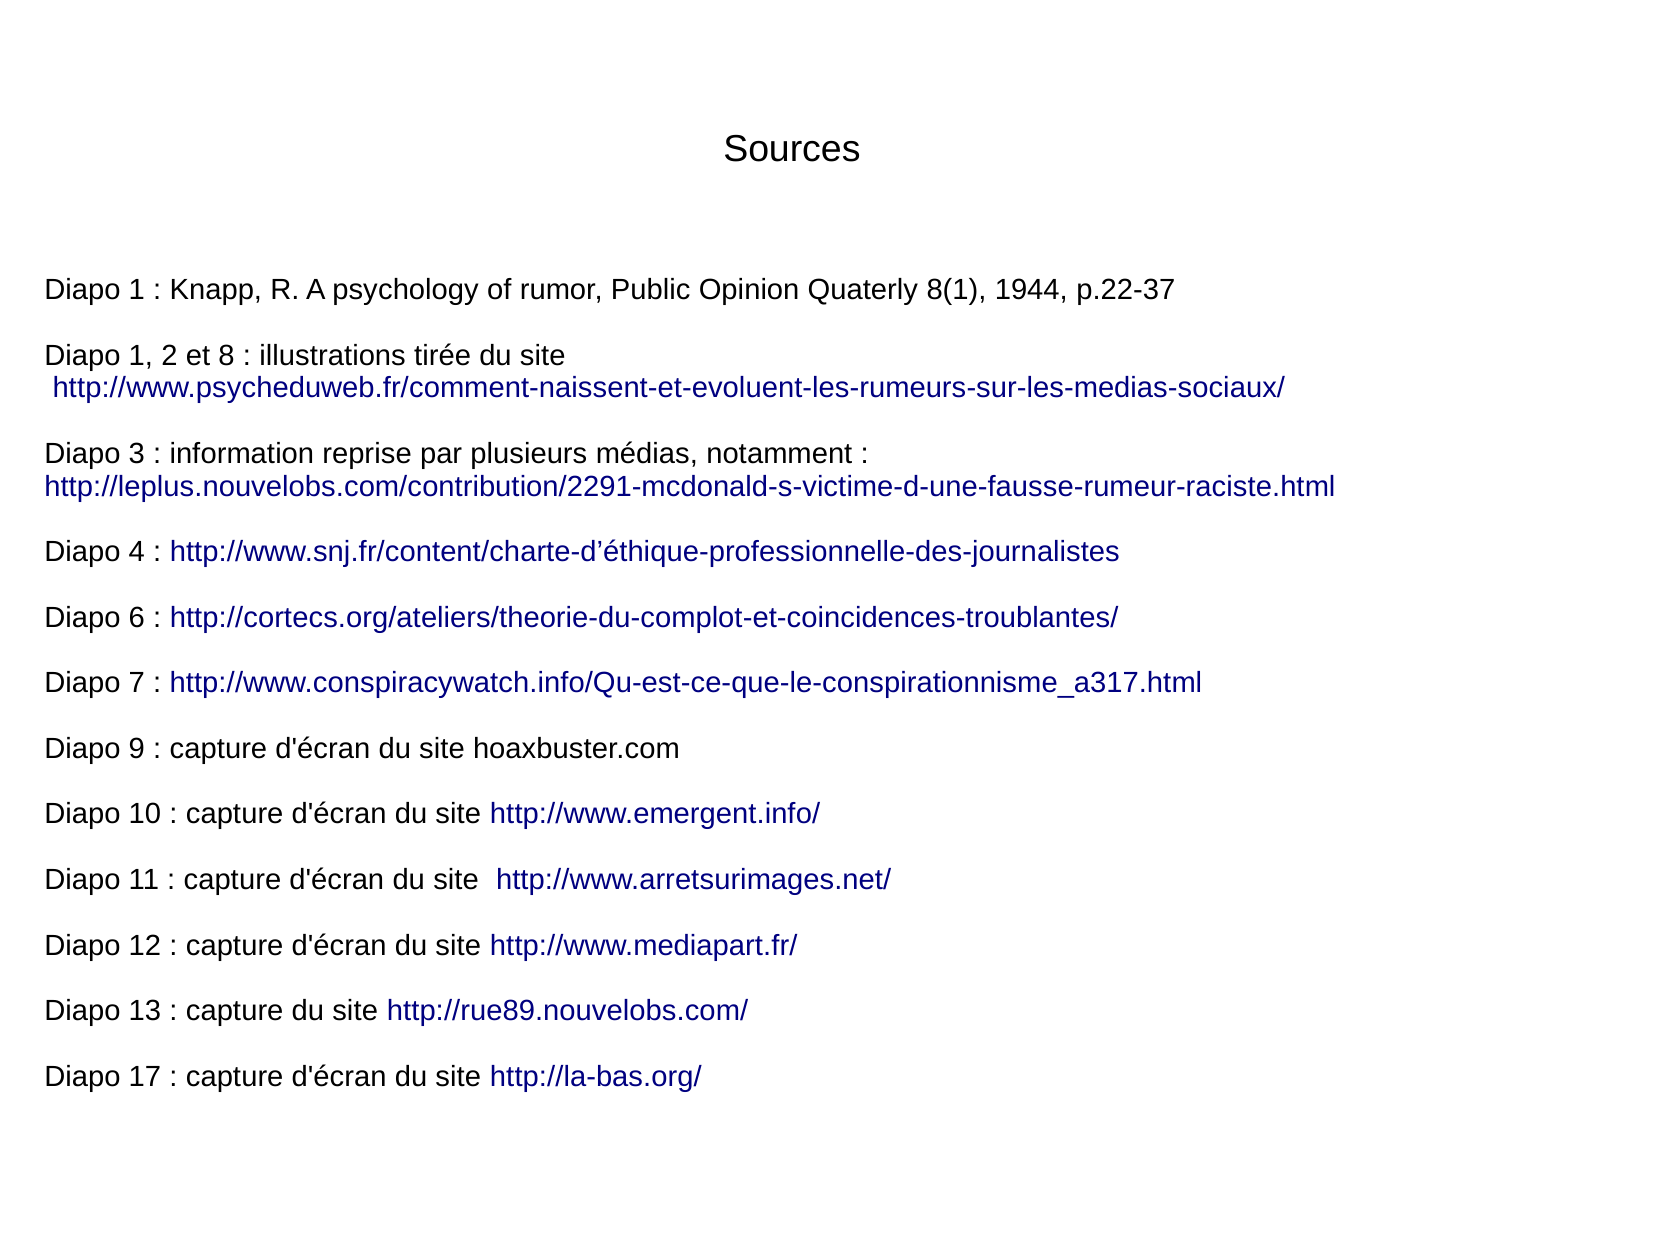

Sources
Diapo 1 : Knapp, R. A psychology of rumor, Public Opinion Quaterly 8(1), 1944, p.22-37
Diapo 1, 2 et 8 : illustrations tirée du site
 http://www.psycheduweb.fr/comment-naissent-et-evoluent-les-rumeurs-sur-les-medias-sociaux/
Diapo 3 : information reprise par plusieurs médias, notamment :
http://leplus.nouvelobs.com/contribution/2291-mcdonald-s-victime-d-une-fausse-rumeur-raciste.html
Diapo 4 : http://www.snj.fr/content/charte-d’éthique-professionnelle-des-journalistes
Diapo 6 : http://cortecs.org/ateliers/theorie-du-complot-et-coincidences-troublantes/
Diapo 7 : http://www.conspiracywatch.info/Qu-est-ce-que-le-conspirationnisme_a317.html
Diapo 9 : capture d'écran du site hoaxbuster.com
Diapo 10 : capture d'écran du site http://www.emergent.info/
Diapo 11 : capture d'écran du site http://www.arretsurimages.net/
Diapo 12 : capture d'écran du site http://www.mediapart.fr/
Diapo 13 : capture du site http://rue89.nouvelobs.com/
Diapo 17 : capture d'écran du site http://la-bas.org/